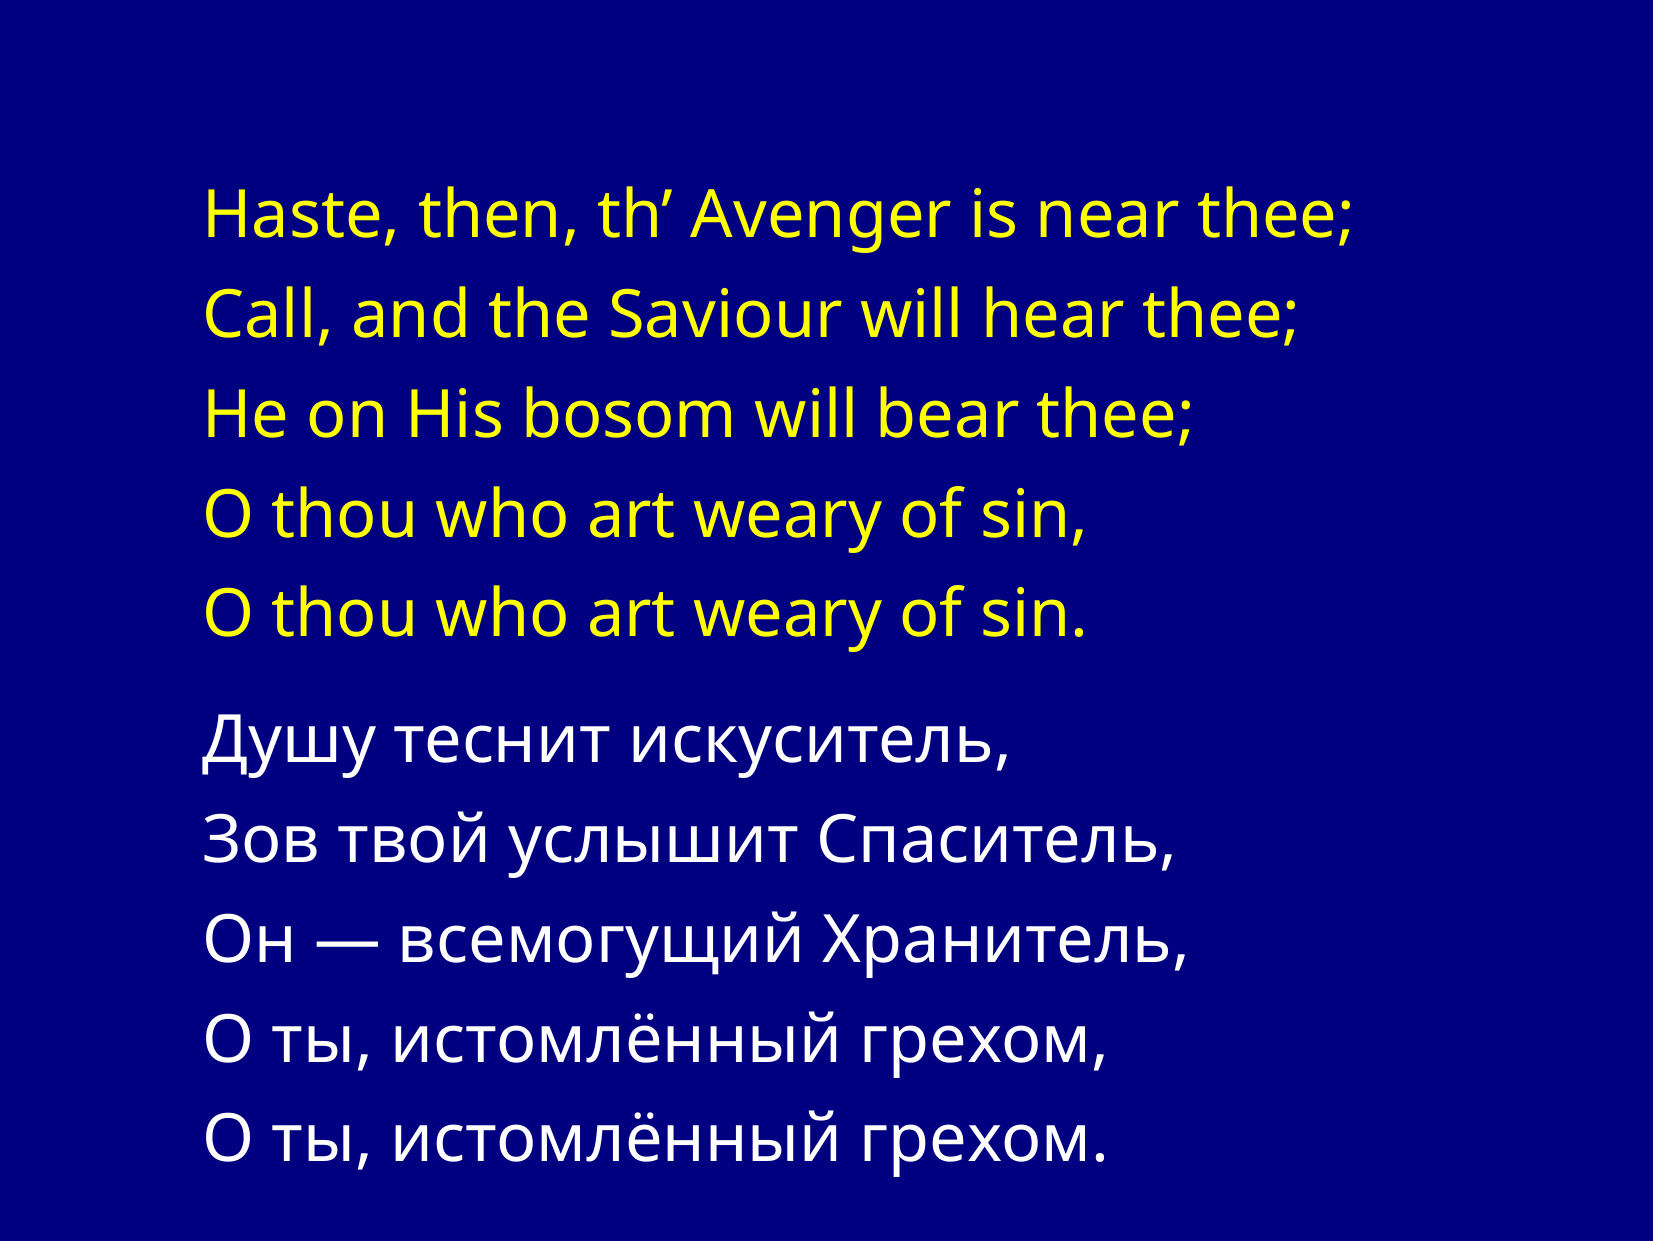

Haste, then, th’ Avenger is near thee;
	Call, and the Saviour will hear thee;
	He on His bosom will bear thee;
	O thou who art weary of sin,
	O thou who art weary of sin.
	Душу теснит искуситель,
	Зов твой услышит Спаситель,
	Он — всемогущий Хранитель,
	О ты, истомлённый грехом,
	О ты, истомлённый грехом.